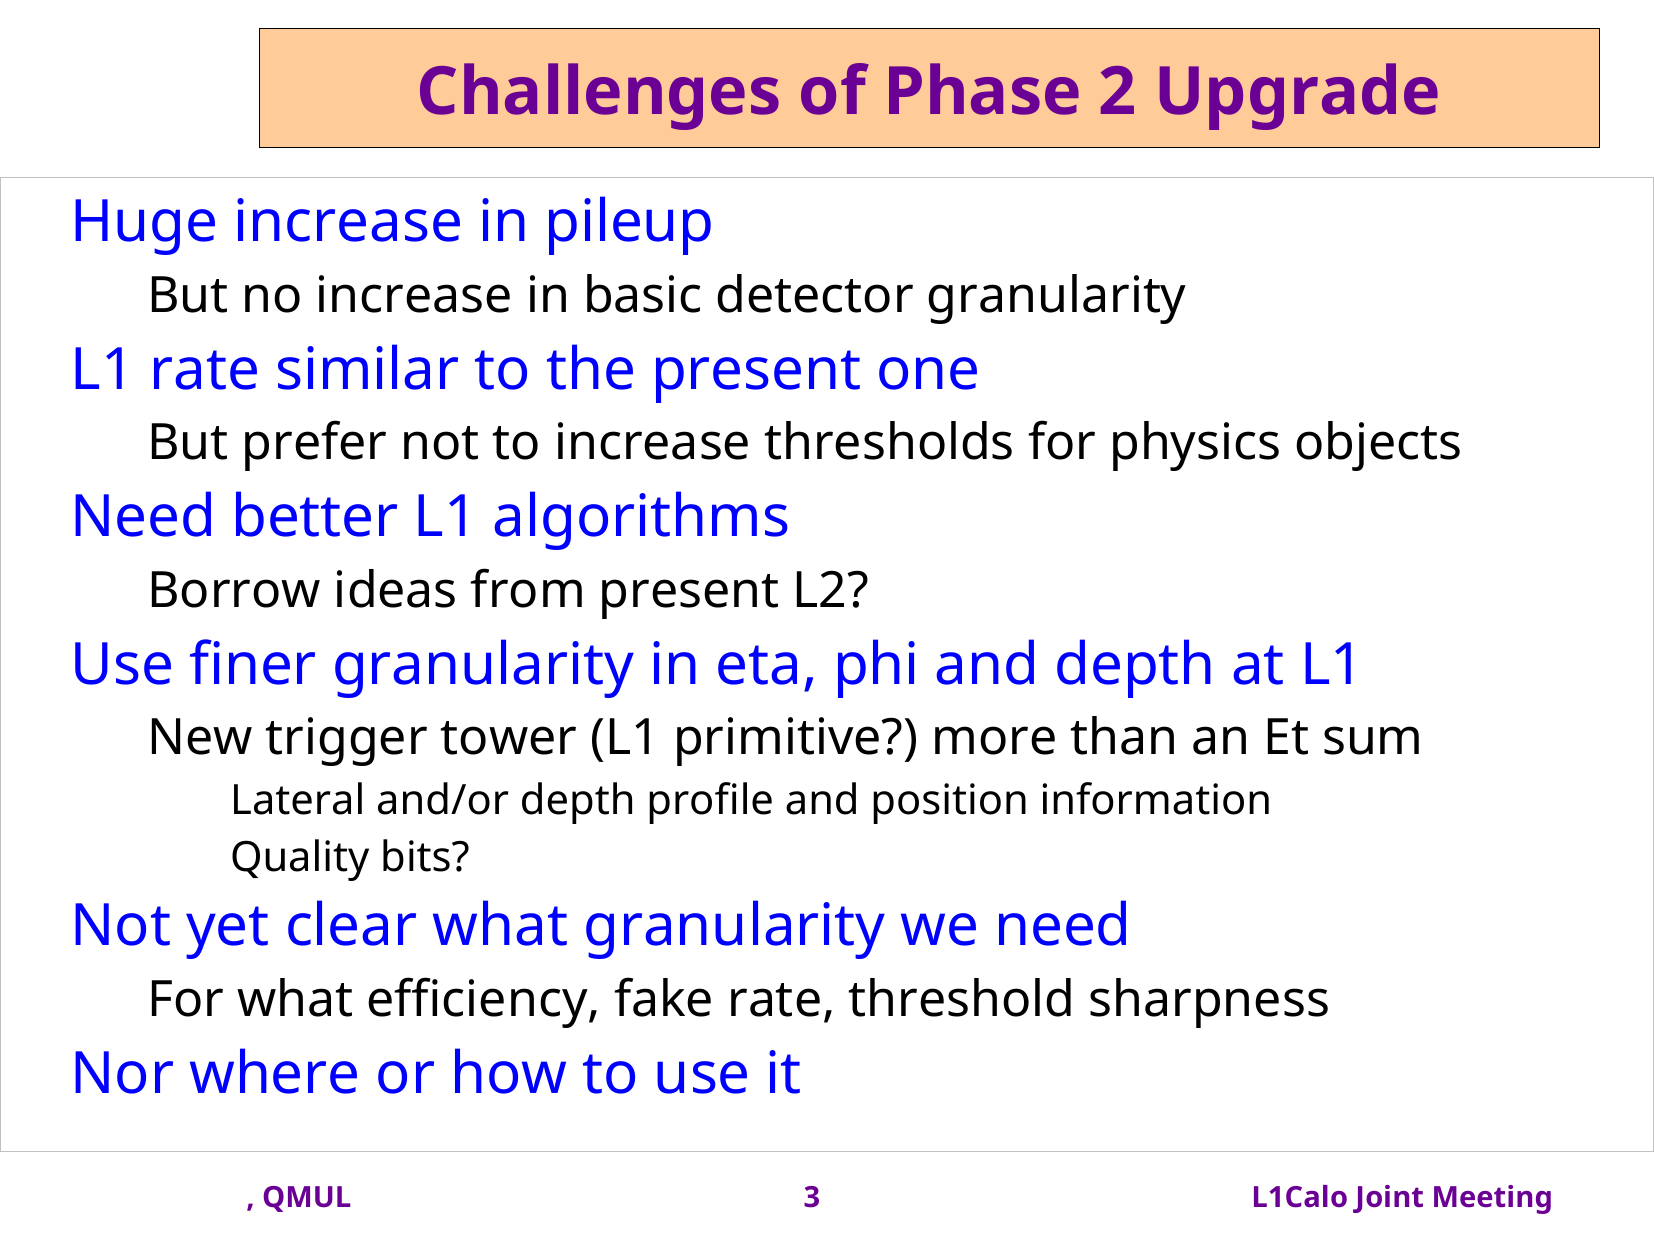

# Challenges of Phase 2 Upgrade
Huge increase in pileup
But no increase in basic detector granularity
L1 rate similar to the present one
But prefer not to increase thresholds for physics objects
Need better L1 algorithms
Borrow ideas from present L2?
Use finer granularity in eta, phi and depth at L1
New trigger tower (L1 primitive?) more than an Et sum
Lateral and/or depth profile and position information
Quality bits?
Not yet clear what granularity we need
For what efficiency, fake rate, threshold sharpness
Nor where or how to use it